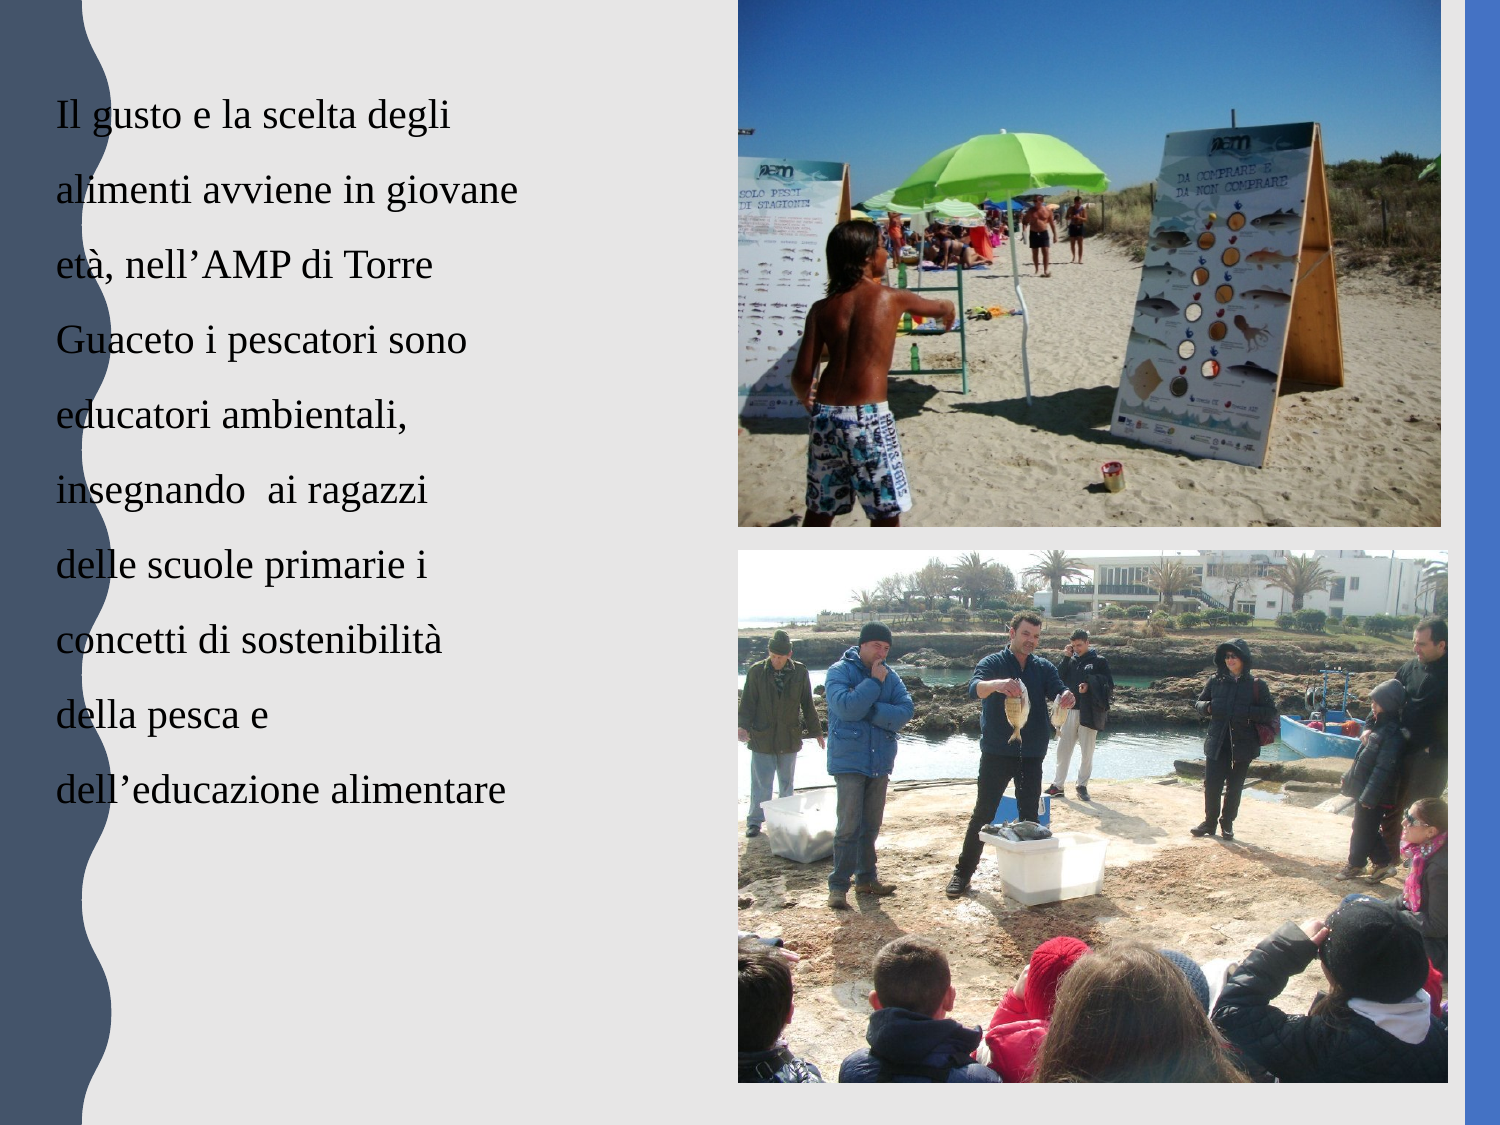

Il gusto e la scelta degli alimenti avviene in giovane età, nell’AMP di Torre Guaceto i pescatori sono educatori ambientali, insegnando ai ragazzi delle scuole primarie i concetti di sostenibilità della pesca e dell’educazione alimentare